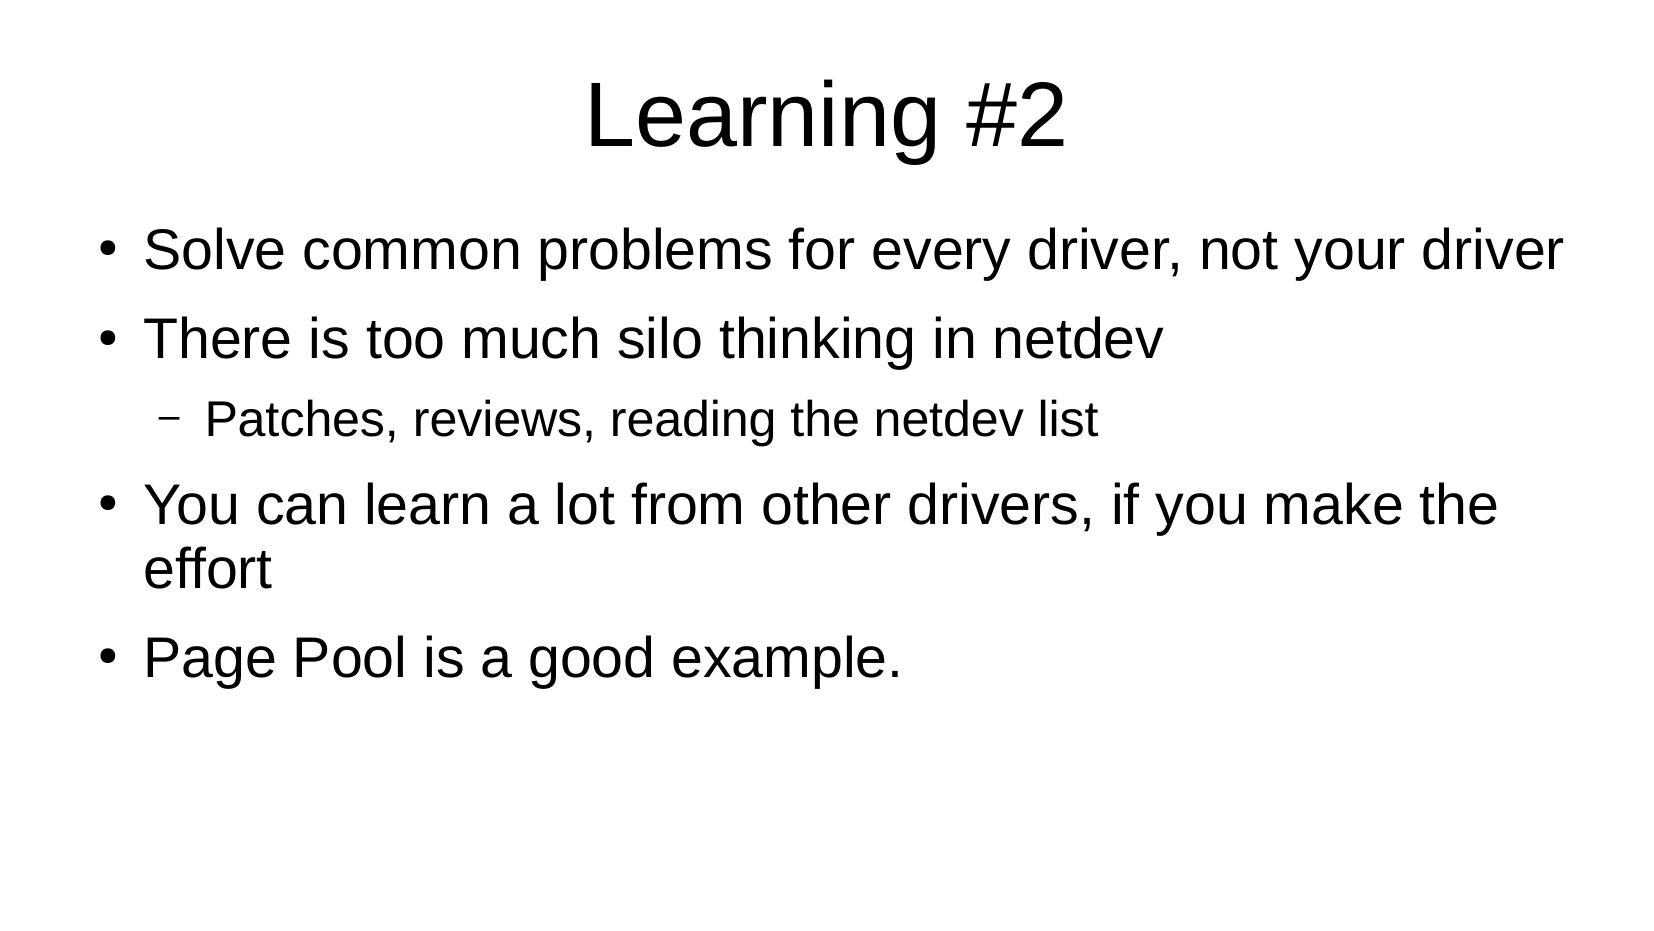

# Learning #2
Solve common problems for every driver, not your driver
There is too much silo thinking in netdev
Patches, reviews, reading the netdev list
You can learn a lot from other drivers, if you make the effort
Page Pool is a good example.